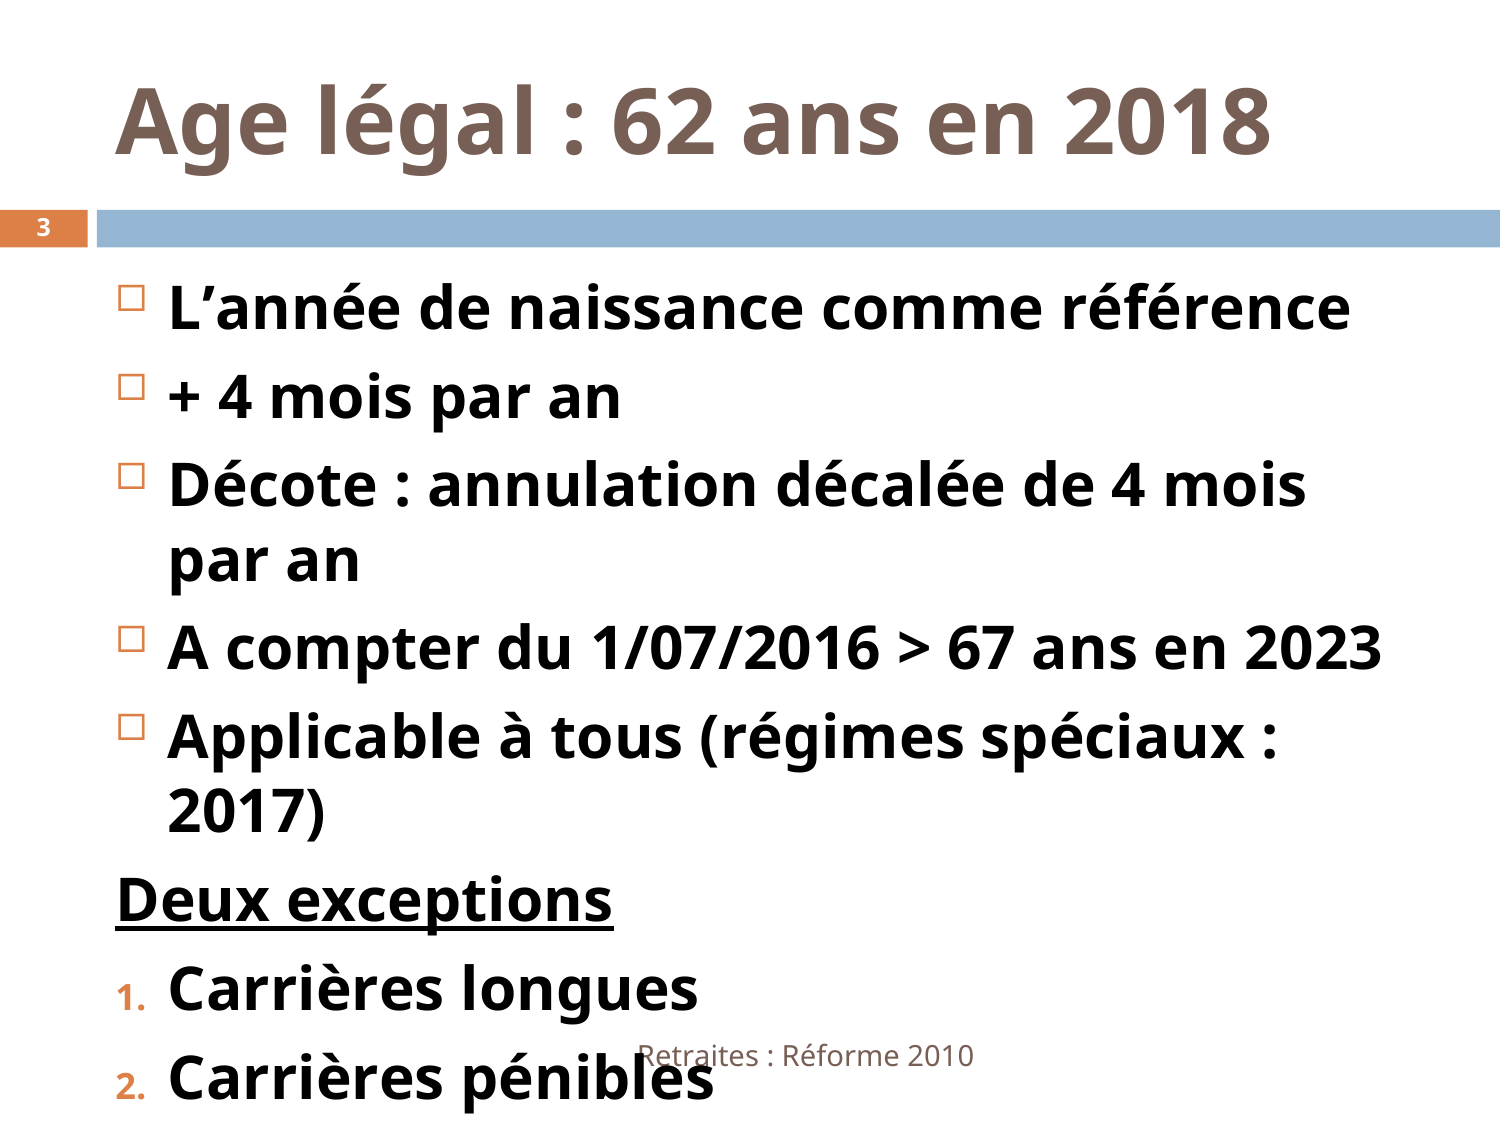

# Age légal : 62 ans en 2018
L’année de naissance comme référence
+ 4 mois par an
Décote : annulation décalée de 4 mois par an
A compter du 1/07/2016 > 67 ans en 2023
Applicable à tous (régimes spéciaux : 2017)
Deux exceptions
Carrières longues
Carrières pénibles
Retraites : Réforme 2010